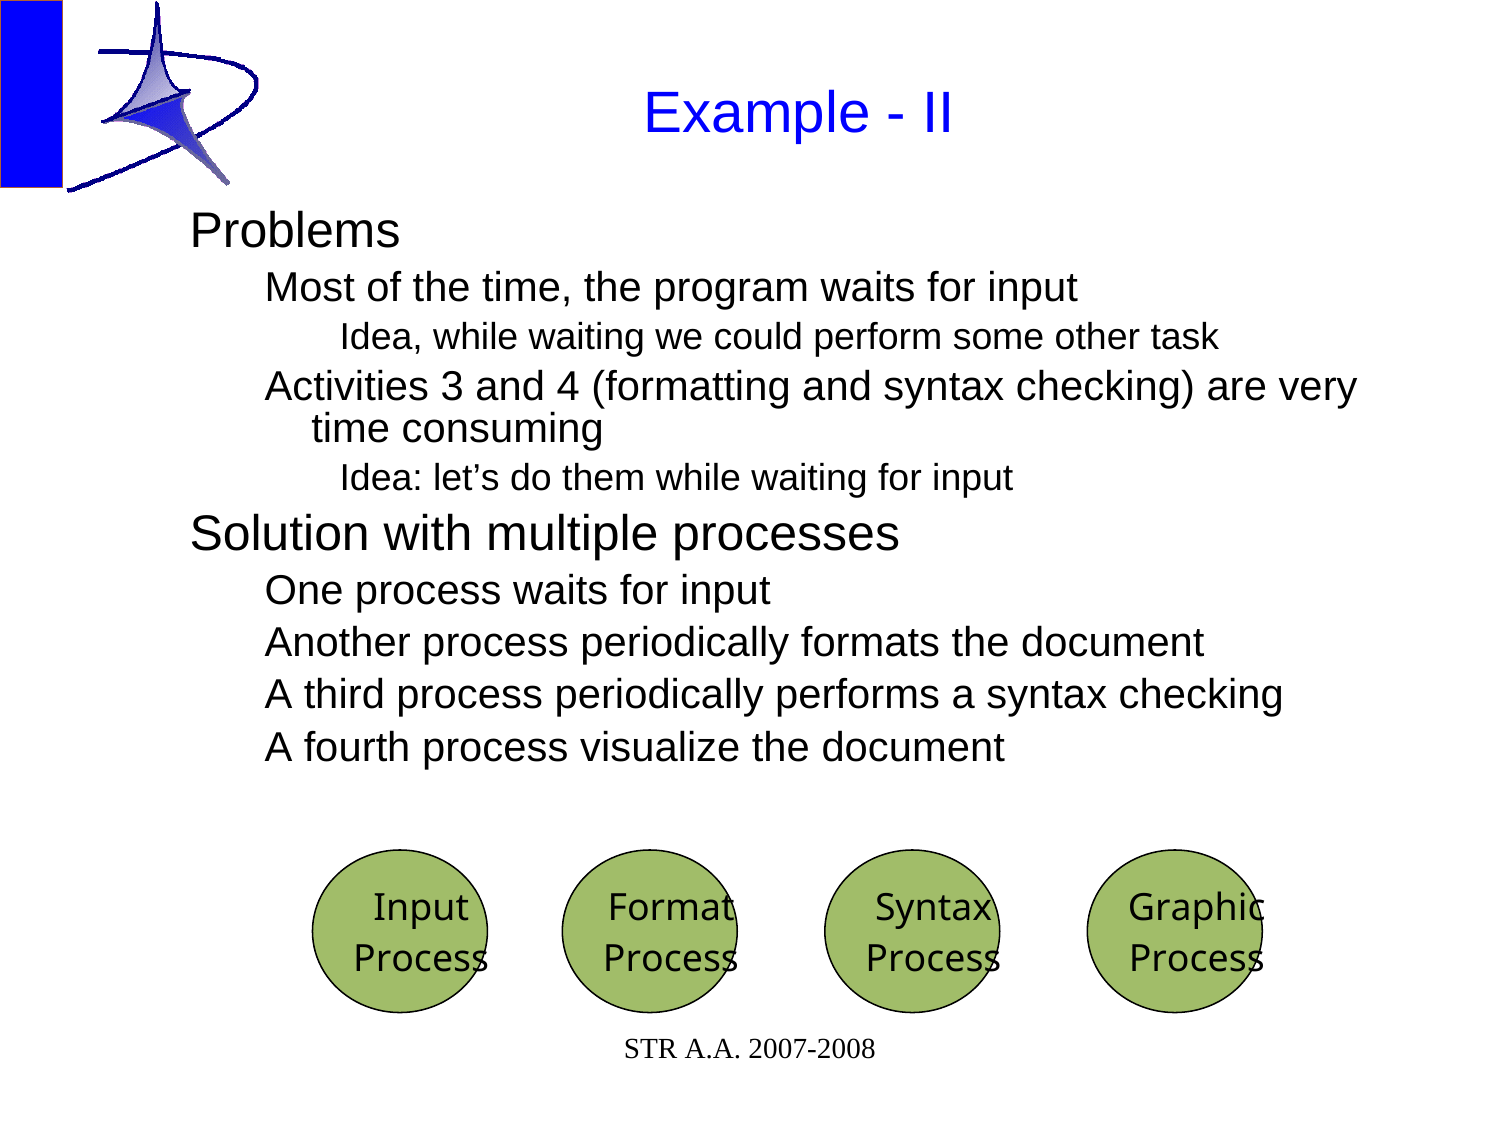

# Example - II
Problems
Most of the time, the program waits for input
Idea, while waiting we could perform some other task
Activities 3 and 4 (formatting and syntax checking) are very time consuming
Idea: let’s do them while waiting for input
Solution with multiple processes
One process waits for input
Another process periodically formats the document
A third process periodically performs a syntax checking
A fourth process visualize the document
Input
Process
Format
Process
Syntax
Process
Graphic
Process
STR A.A. 2007-2008